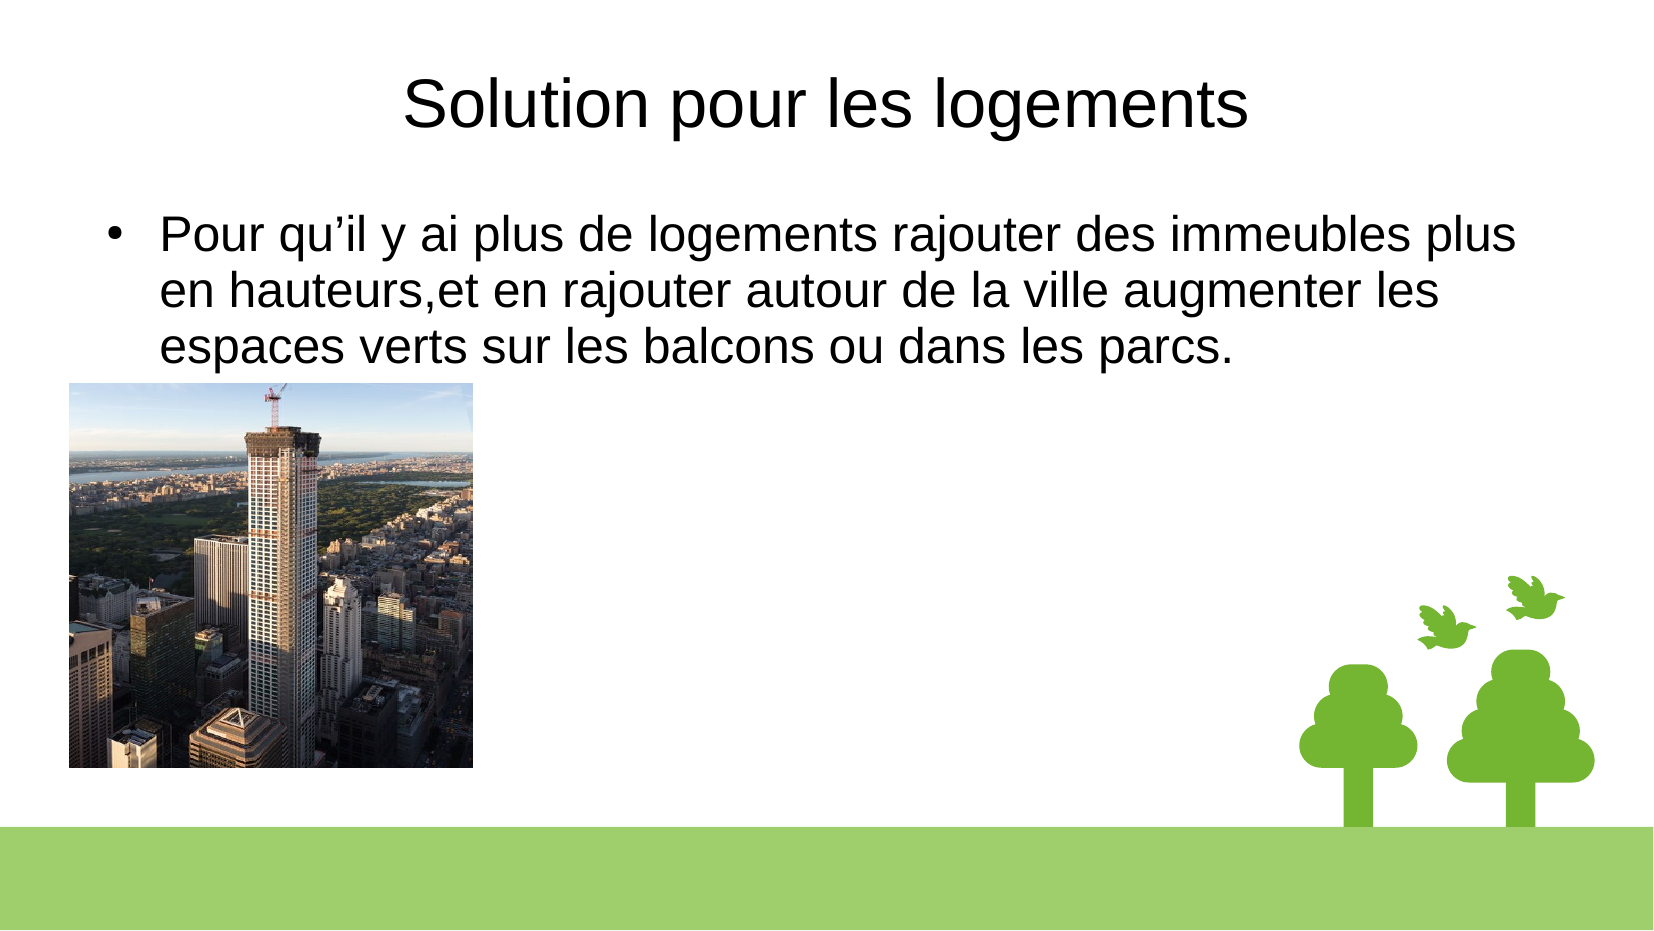

# Solution pour les logements
Pour qu’il y ai plus de logements rajouter des immeubles plus en hauteurs,et en rajouter autour de la ville augmenter les espaces verts sur les balcons ou dans les parcs.